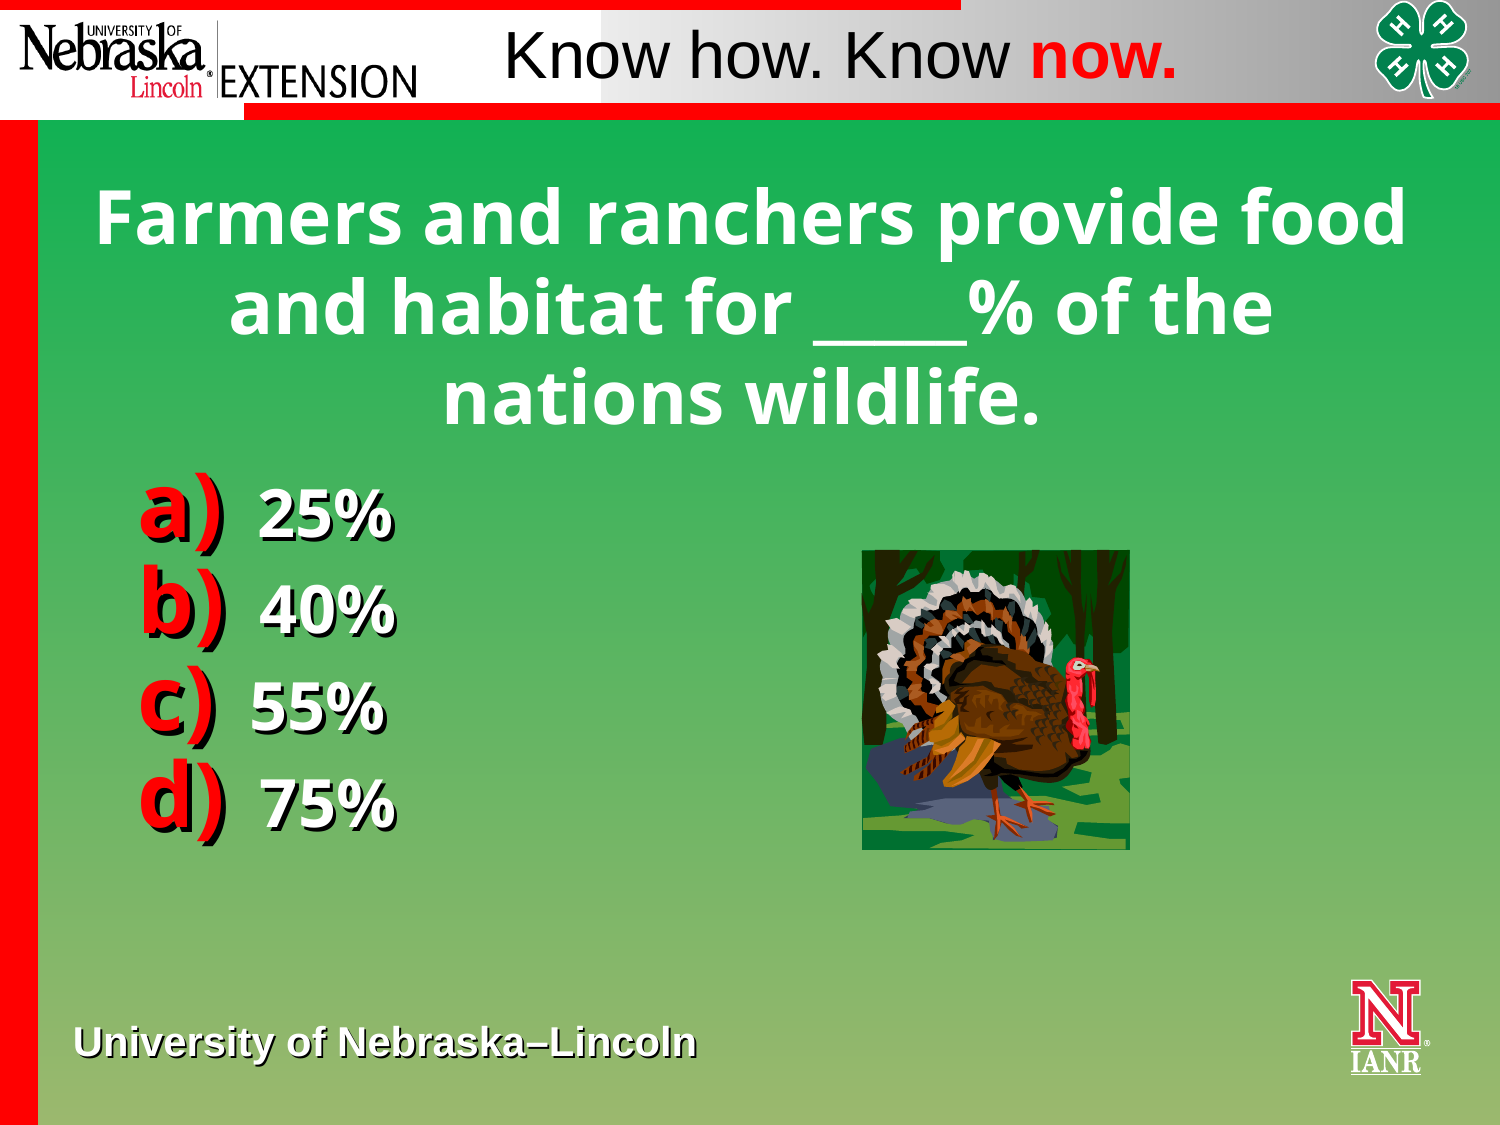

# Farmers and ranchers provide food and habitat for _____% of the nations wildlife.
 25%
 40%
 55%
 75%